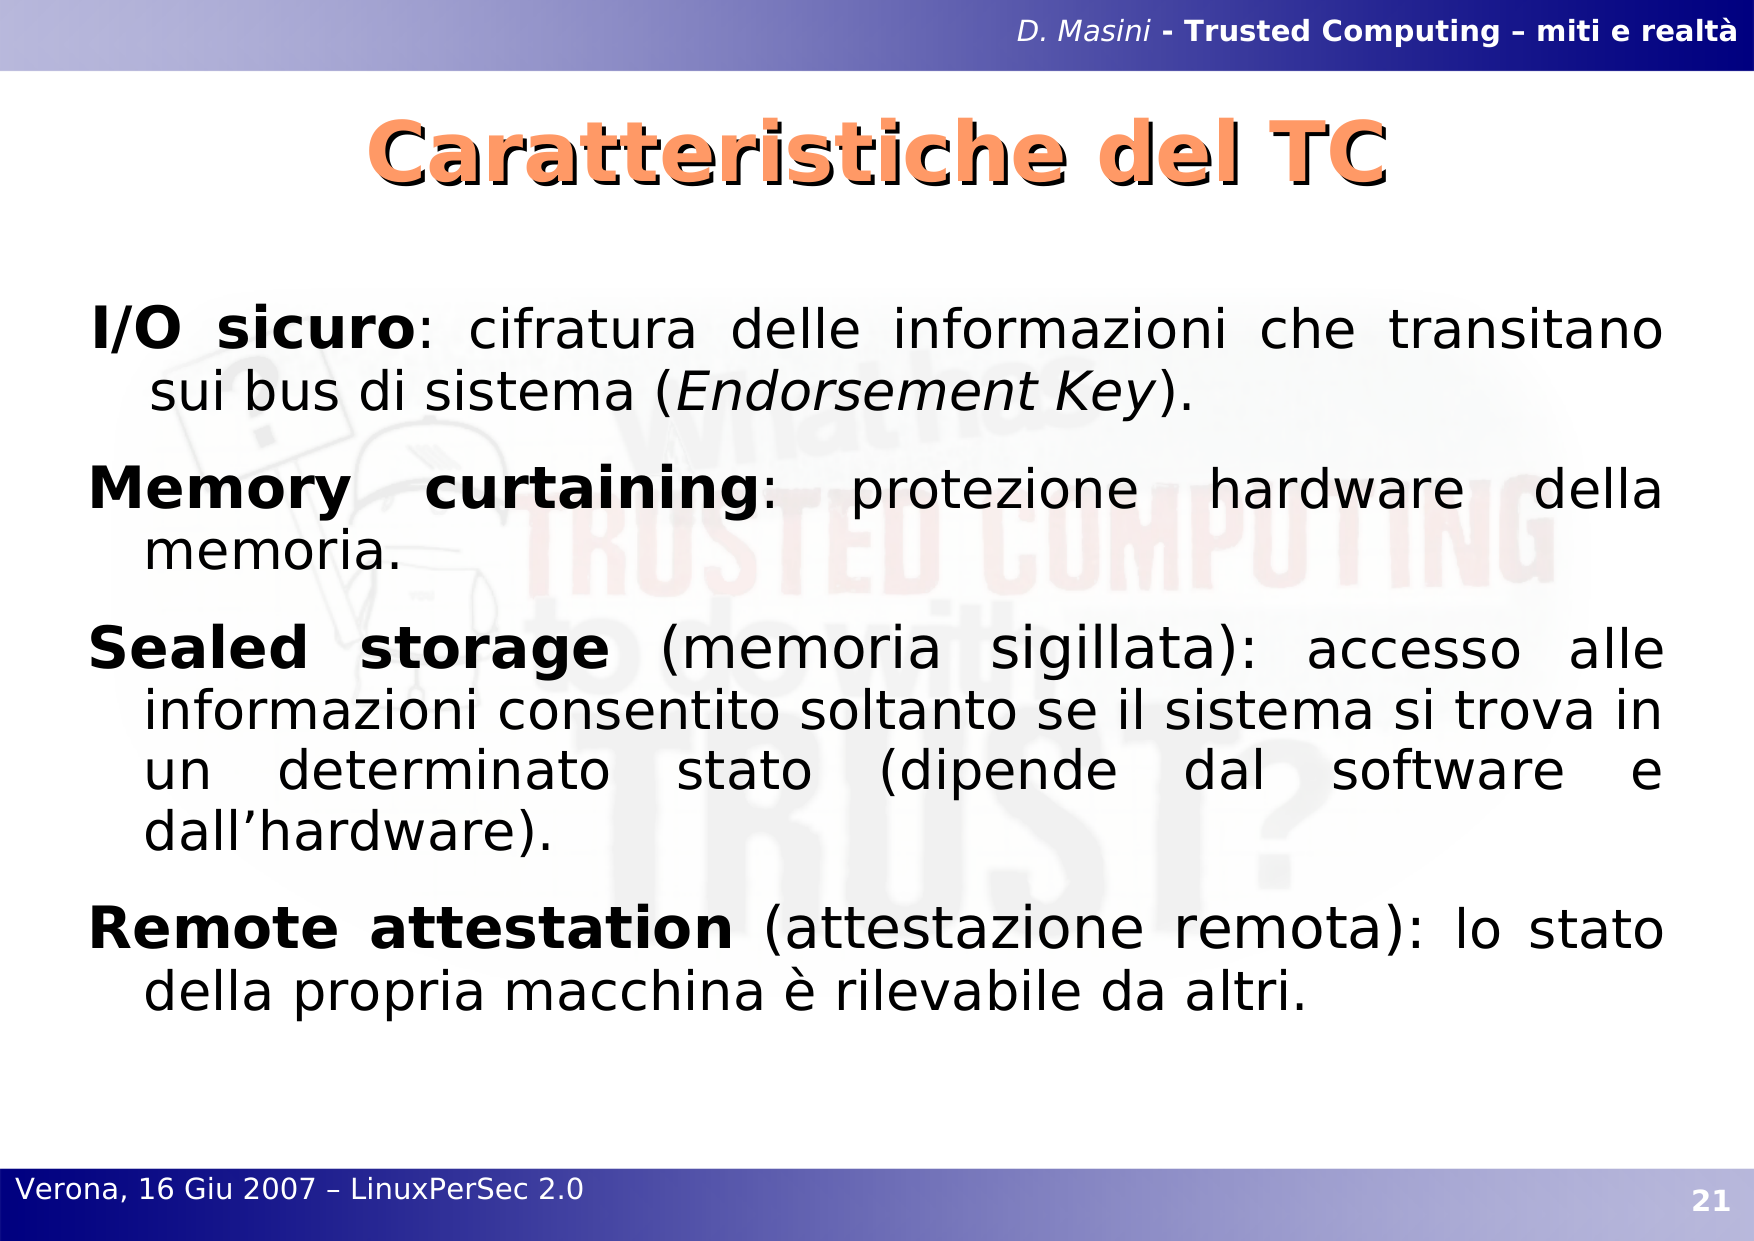

# Caratteristiche del TC
I/O sicuro: cifratura delle informazioni che transitano sui bus di sistema (Endorsement Key).
Memory curtaining: protezione hardware della memoria.
Sealed storage (memoria sigillata): accesso alle informazioni consentito soltanto se il sistema si trova in un determinato stato (dipende dal software e dall’hardware).
Remote attestation (attestazione remota): lo stato della propria macchina è rilevabile da altri.